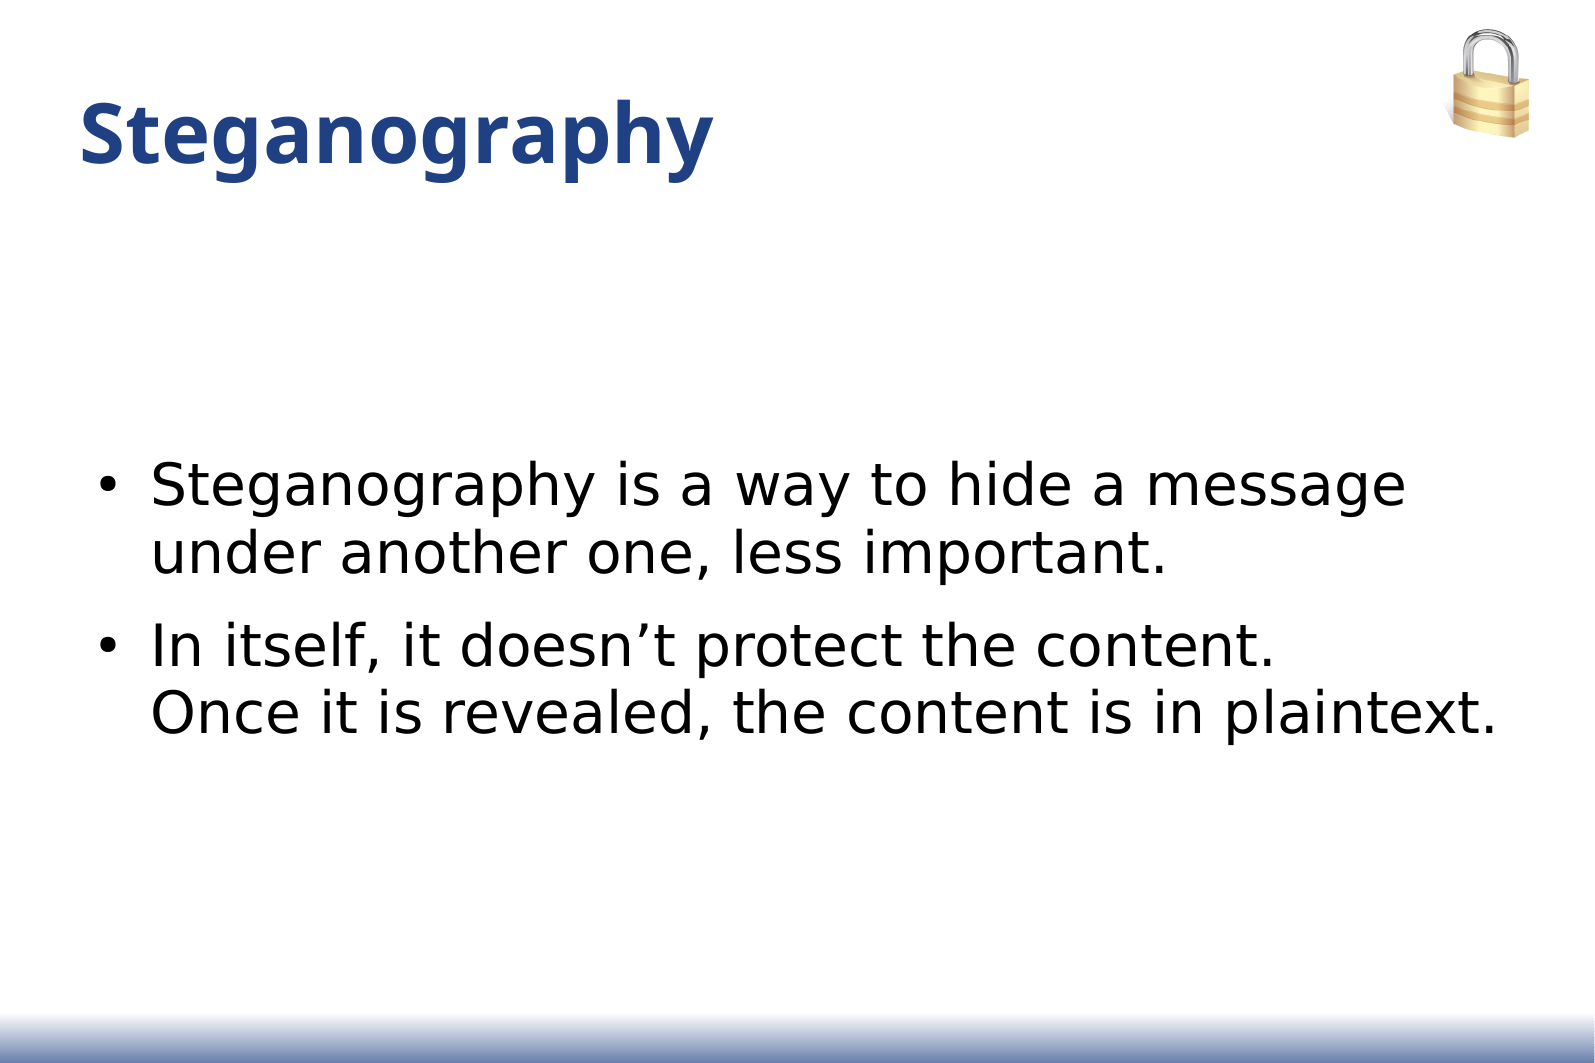

# Steganography
Steganography is a way to hide a message under another one, less important.
In itself, it doesn’t protect the content.
Once it is revealed, the content is in plaintext.